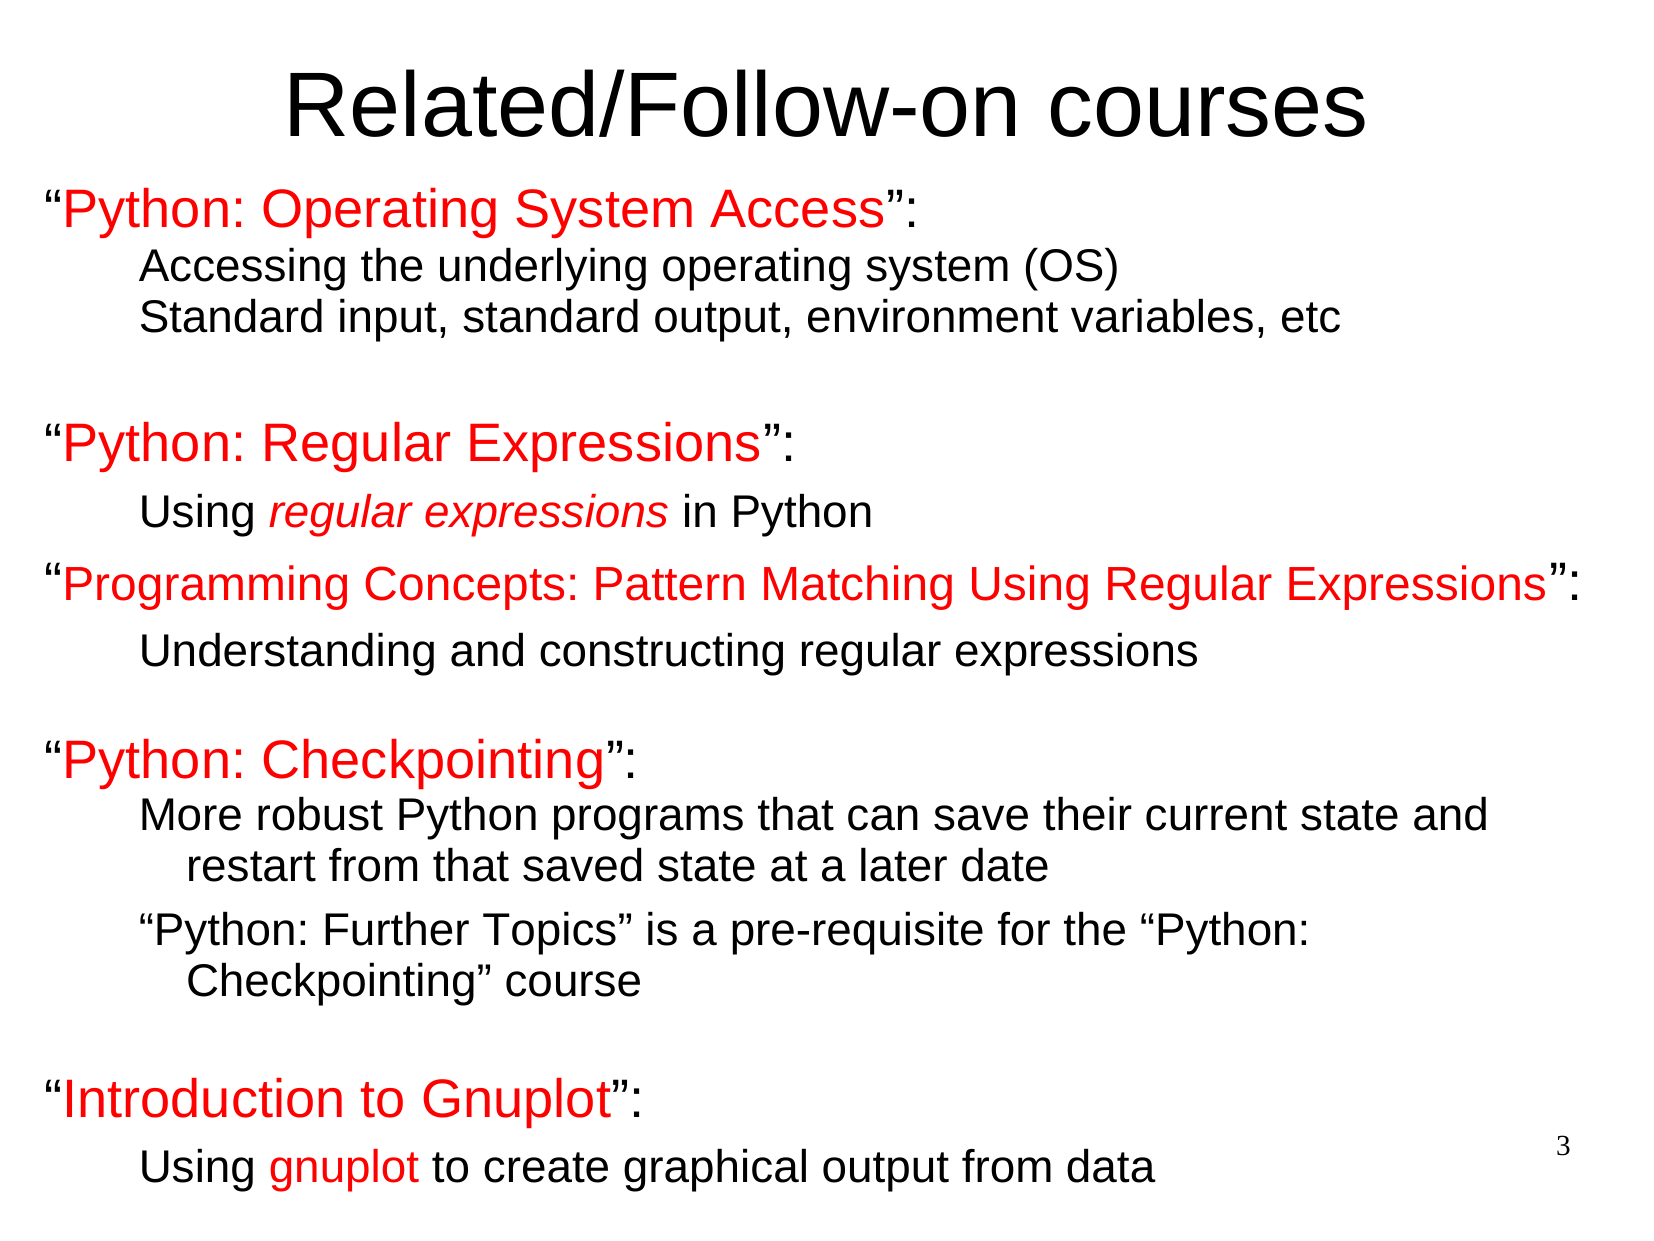

# Related/Follow-on courses
“Python: Operating System Access”:
Accessing the underlying operating system (OS)
Standard input, standard output, environment variables, etc
“Python: Regular Expressions”:
Using regular expressions in Python
“Programming Concepts: Pattern Matching Using Regular Expressions”:
Understanding and constructing regular expressions
“Python: Checkpointing”:
More robust Python programs that can save their current state and restart from that saved state at a later date
“Python: Further Topics” is a pre-requisite for the “Python: Checkpointing” course
“Introduction to Gnuplot”:
Using gnuplot to create graphical output from data
3